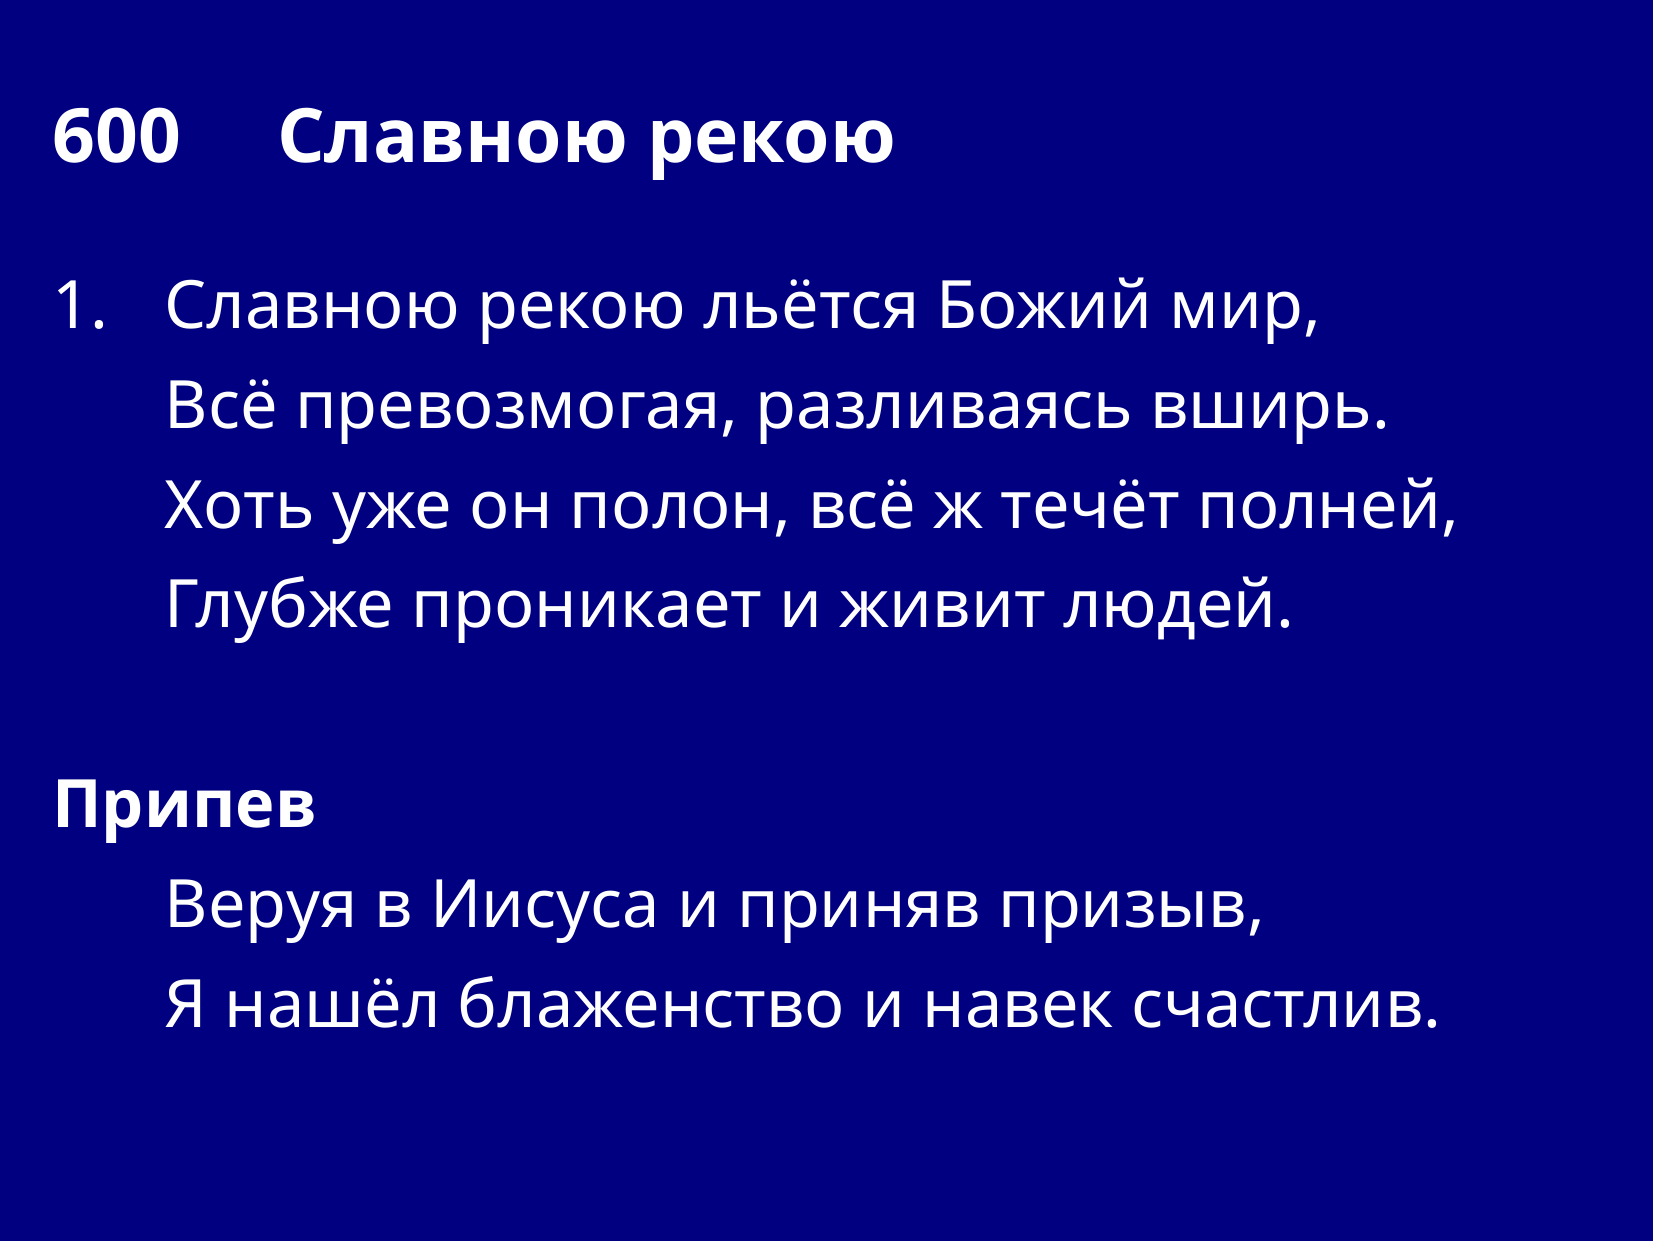

600	Славною рекою
1.	Славною рекою льётся Божий мир,
	Всё превозмогая, разливаясь вширь.
	Хоть уже он полон, всё ж течёт полней,
	Глубже проникает и живит людей.
Припев
	Веруя в Иисуса и приняв призыв,
	Я нашёл блаженство и навек счастлив.